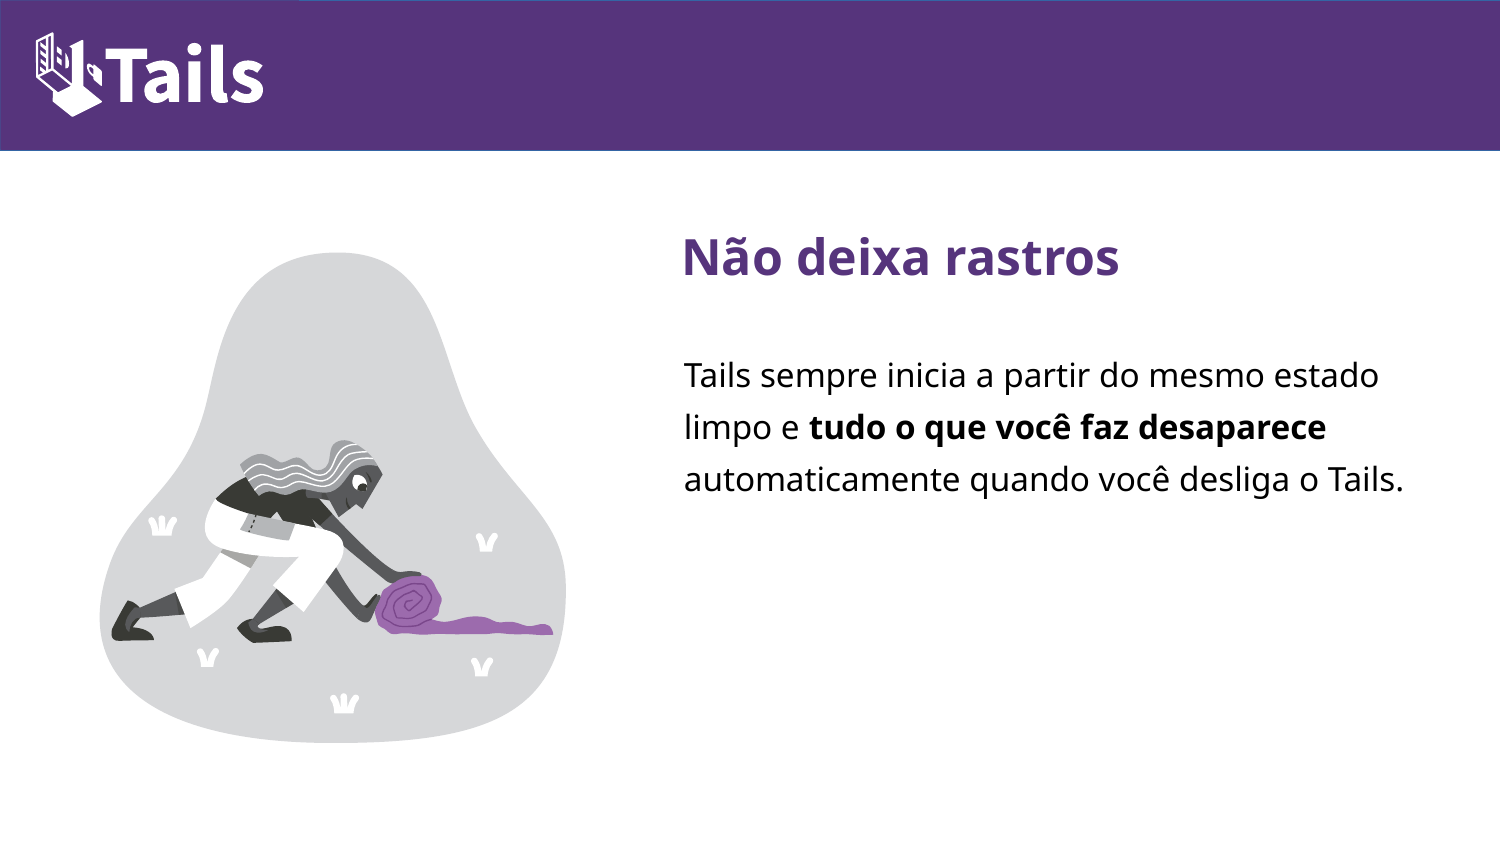

# Não deixa rastros
Tails sempre inicia a partir do mesmo estado limpo e tudo o que você faz desaparece automaticamente quando você desliga o Tails.